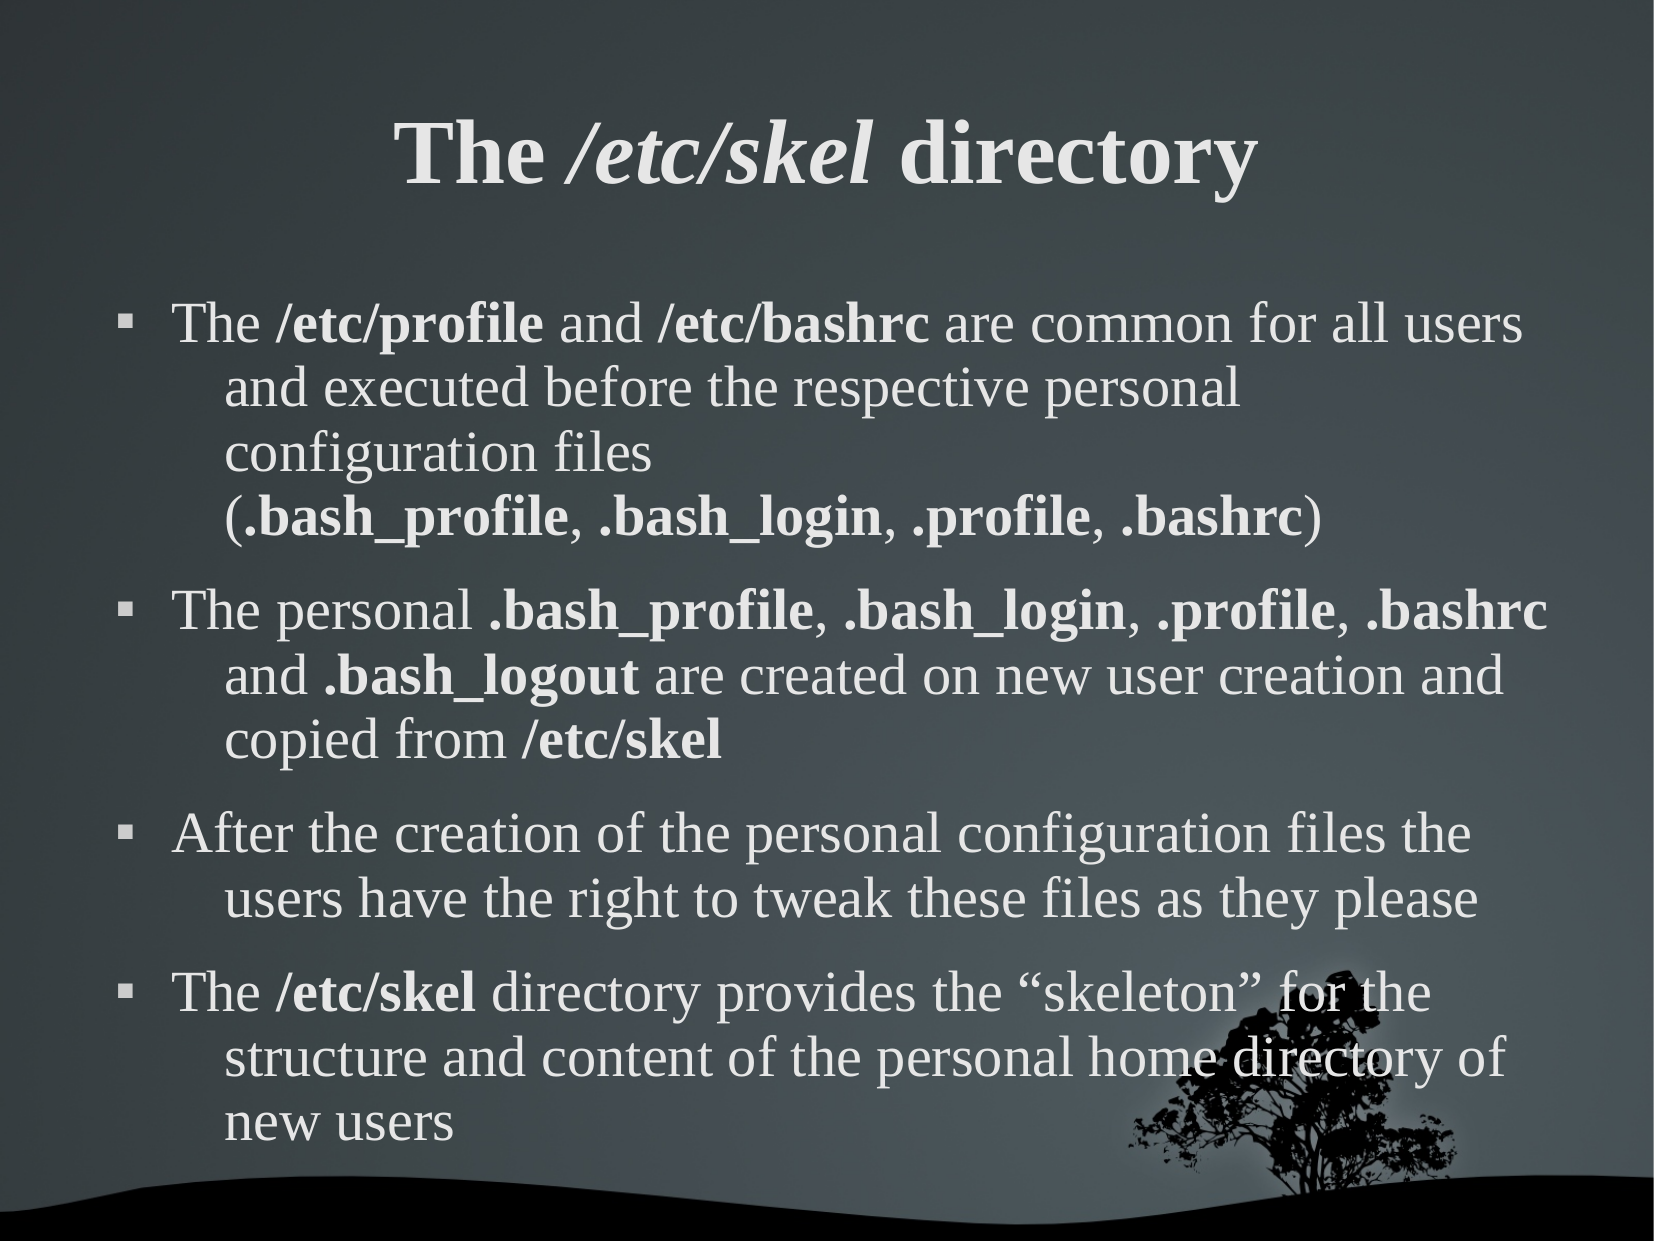

# The /etc/skel directory
The /etc/profile and /etc/bashrc are common for all users and executed before the respective personal configuration files (.bash_profile, .bash_login, .profile, .bashrc)
The personal .bash_profile, .bash_login, .profile, .bashrc and .bash_logout are created on new user creation and copied from /etc/skel
After the creation of the personal configuration files the users have the right to tweak these files as they please
The /etc/skel directory provides the “skeleton” for the structure and content of the personal home directory of new users